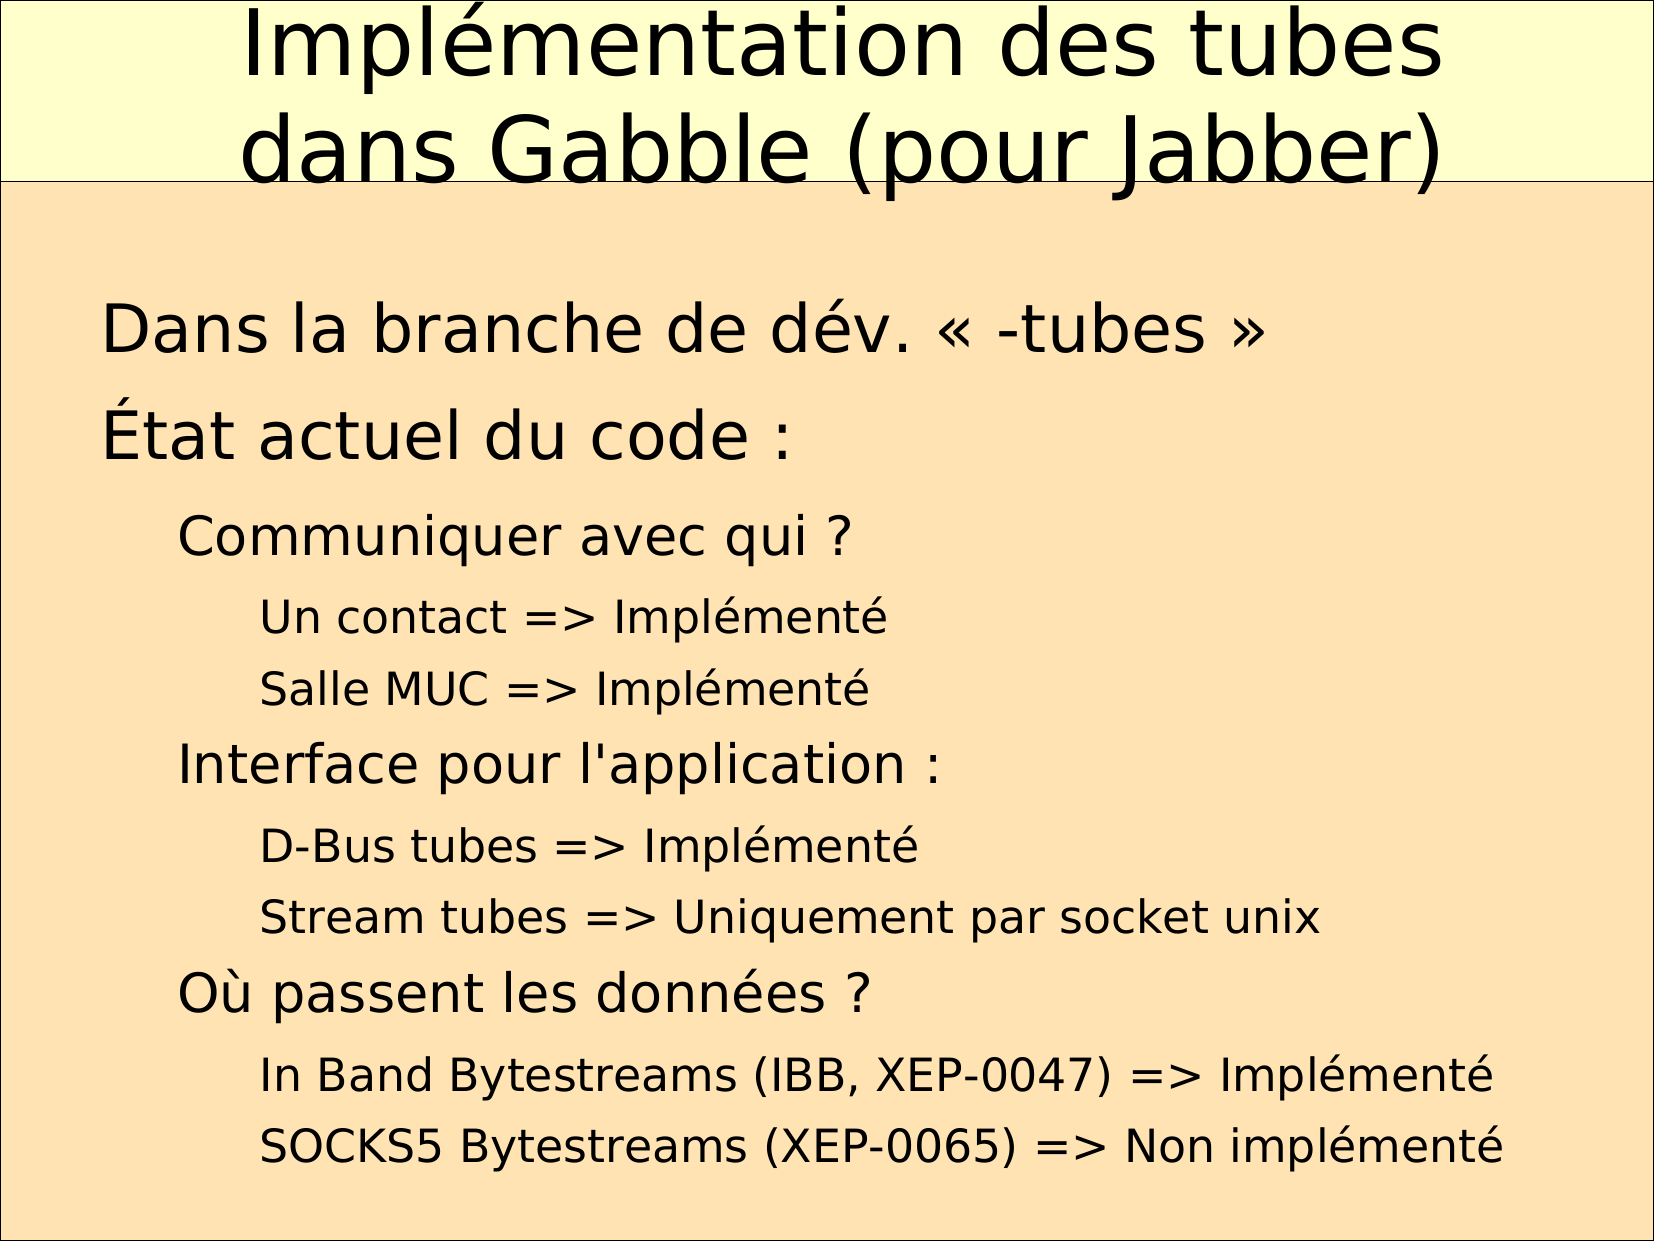

# Implémentation des tubes dans Gabble (pour Jabber)
Dans la branche de dév. « -tubes »
État actuel du code :
Communiquer avec qui ?
Un contact => Implémenté
Salle MUC => Implémenté
Interface pour l'application :
D-Bus tubes => Implémenté
Stream tubes => Uniquement par socket unix
Où passent les données ?
In Band Bytestreams (IBB, XEP-0047) => Implémenté
SOCKS5 Bytestreams (XEP-0065) => Non implémenté